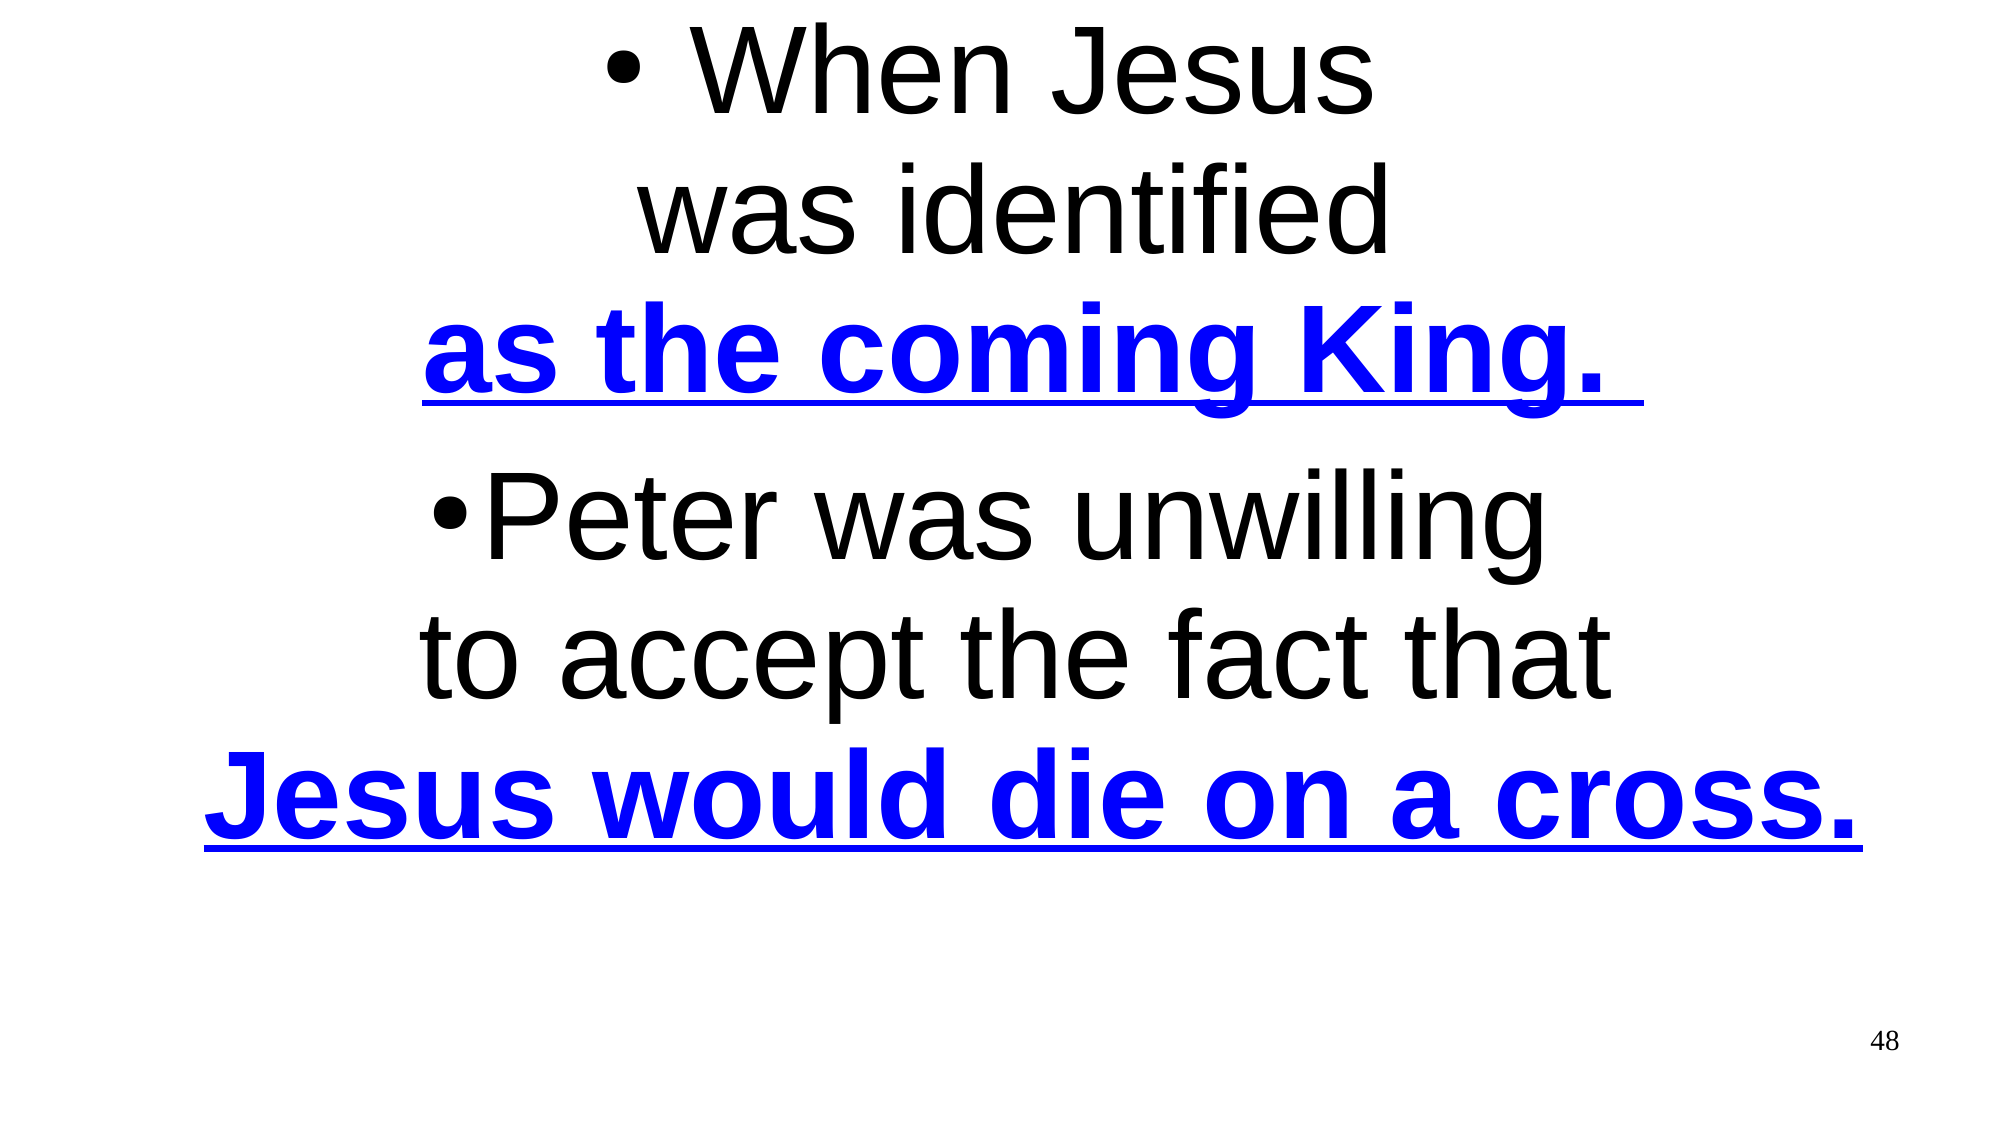

# When Jesus was identified as the coming King.
Peter was unwilling
to accept the fact that
Jesus would die on a cross.
48